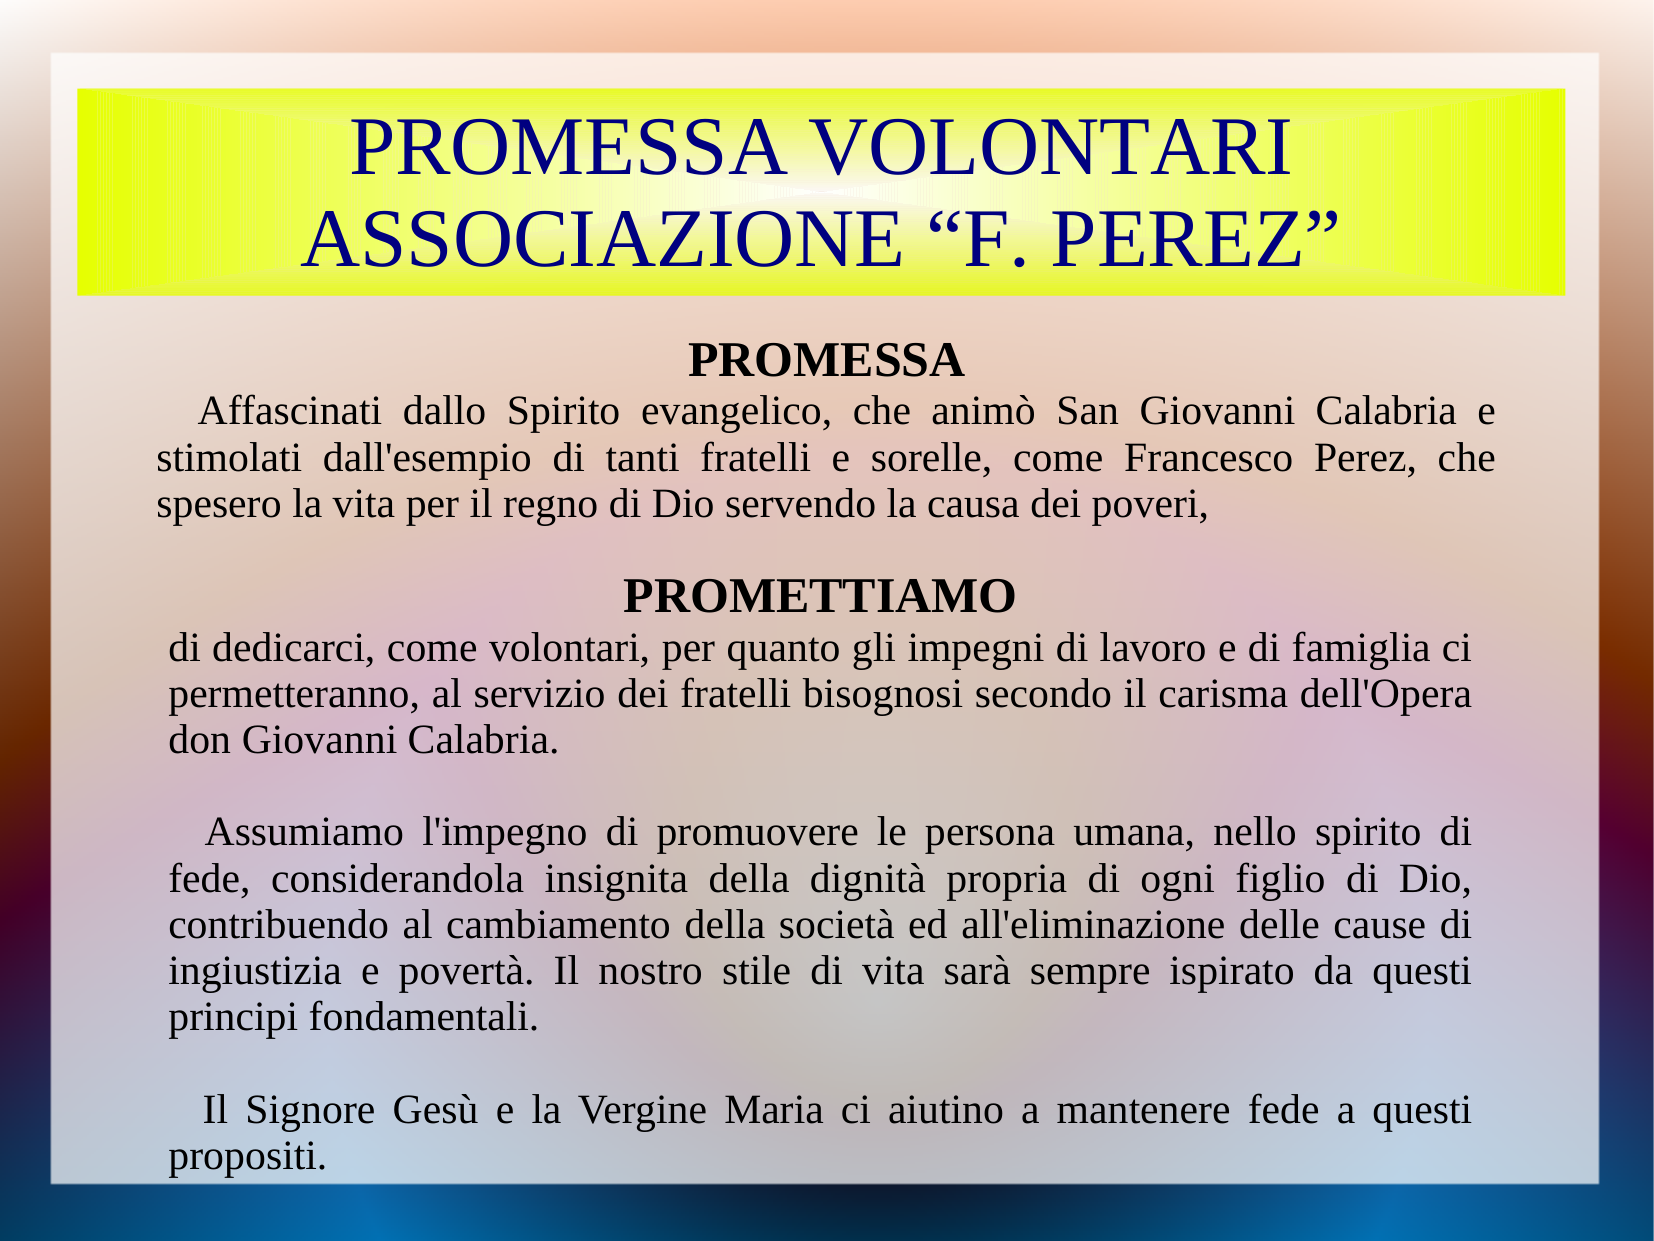

# PROMESSA VOLONTARI ASSOCIAZIONE “F. PEREZ”
PROMESSA
 Affascinati dallo Spirito evangelico, che animò San Giovanni Calabria e stimolati dall'esempio di tanti fratelli e sorelle, come Francesco Perez, che spesero la vita per il regno di Dio servendo la causa dei poveri,
PROMETTIAMO
di dedicarci, come volontari, per quanto gli impegni di lavoro e di famiglia ci permetteranno, al servizio dei fratelli bisognosi secondo il carisma dell'Opera don Giovanni Calabria.
 Assumiamo l'impegno di promuovere le persona umana, nello spirito di fede, considerandola insignita della dignità propria di ogni figlio di Dio, contribuendo al cambiamento della società ed all'eliminazione delle cause di ingiustizia e povertà. Il nostro stile di vita sarà sempre ispirato da questi principi fondamentali.
 Il Signore Gesù e la Vergine Maria ci aiutino a mantenere fede a questi propositi.